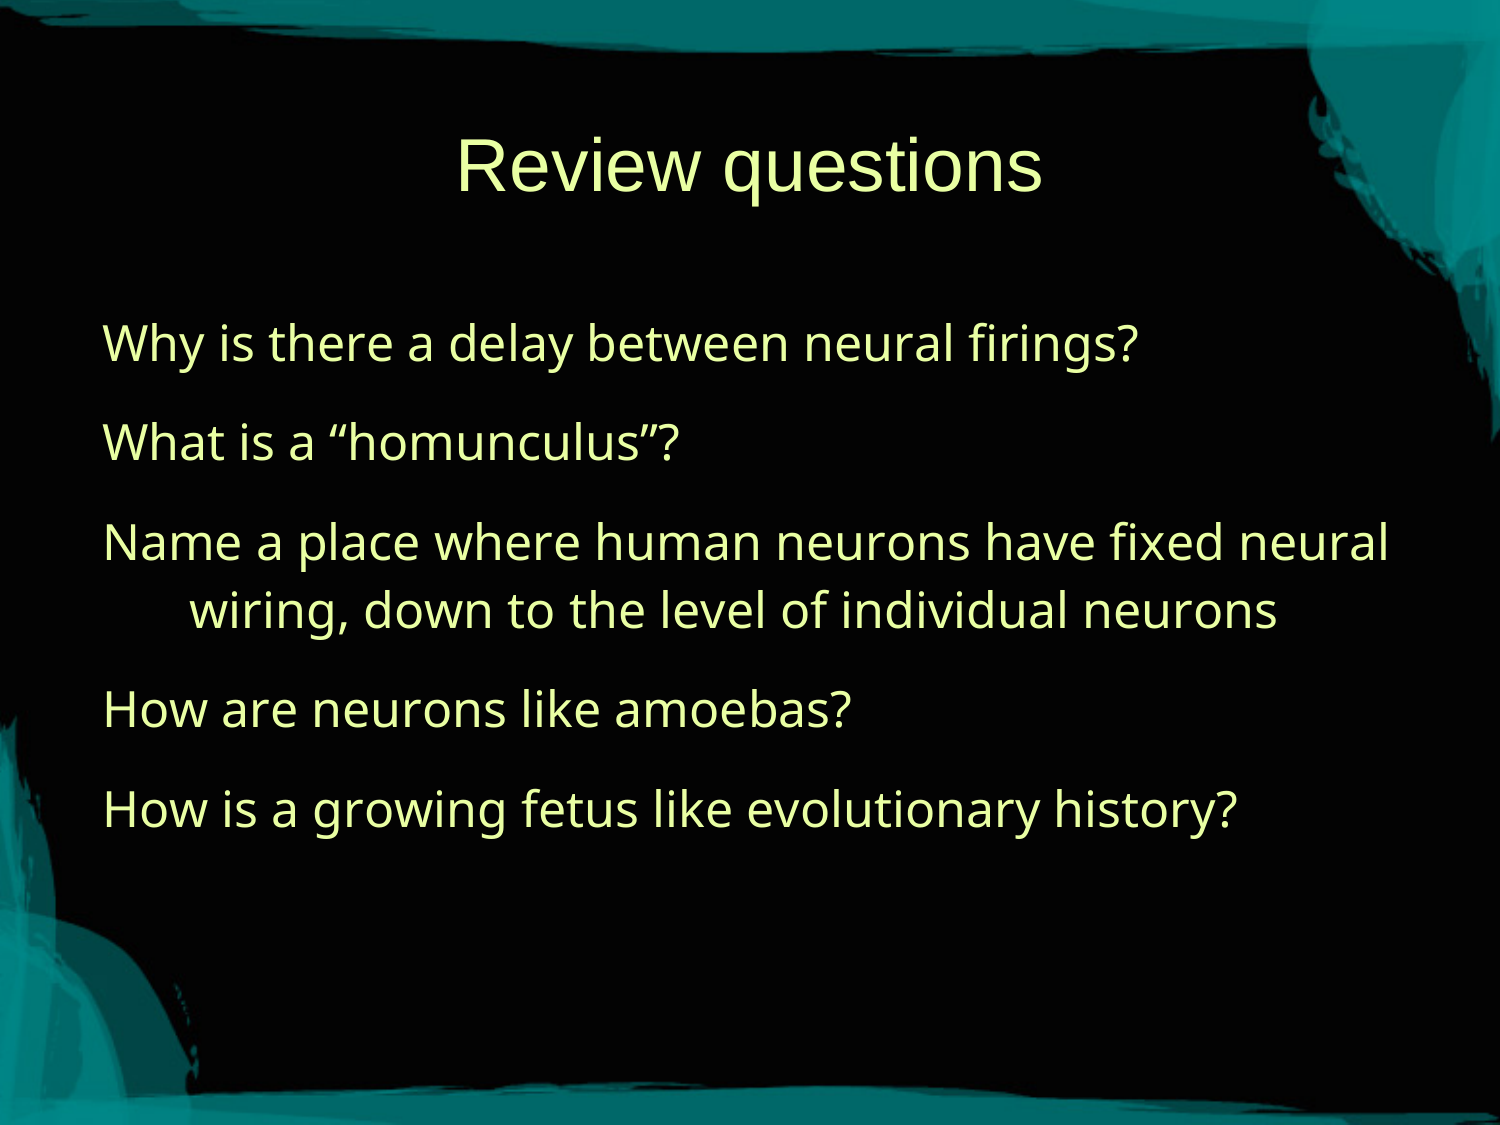

# Review questions
Why is there a delay between neural firings?
What is a “homunculus”?
Name a place where human neurons have fixed neural wiring, down to the level of individual neurons
How are neurons like amoebas?
How is a growing fetus like evolutionary history?